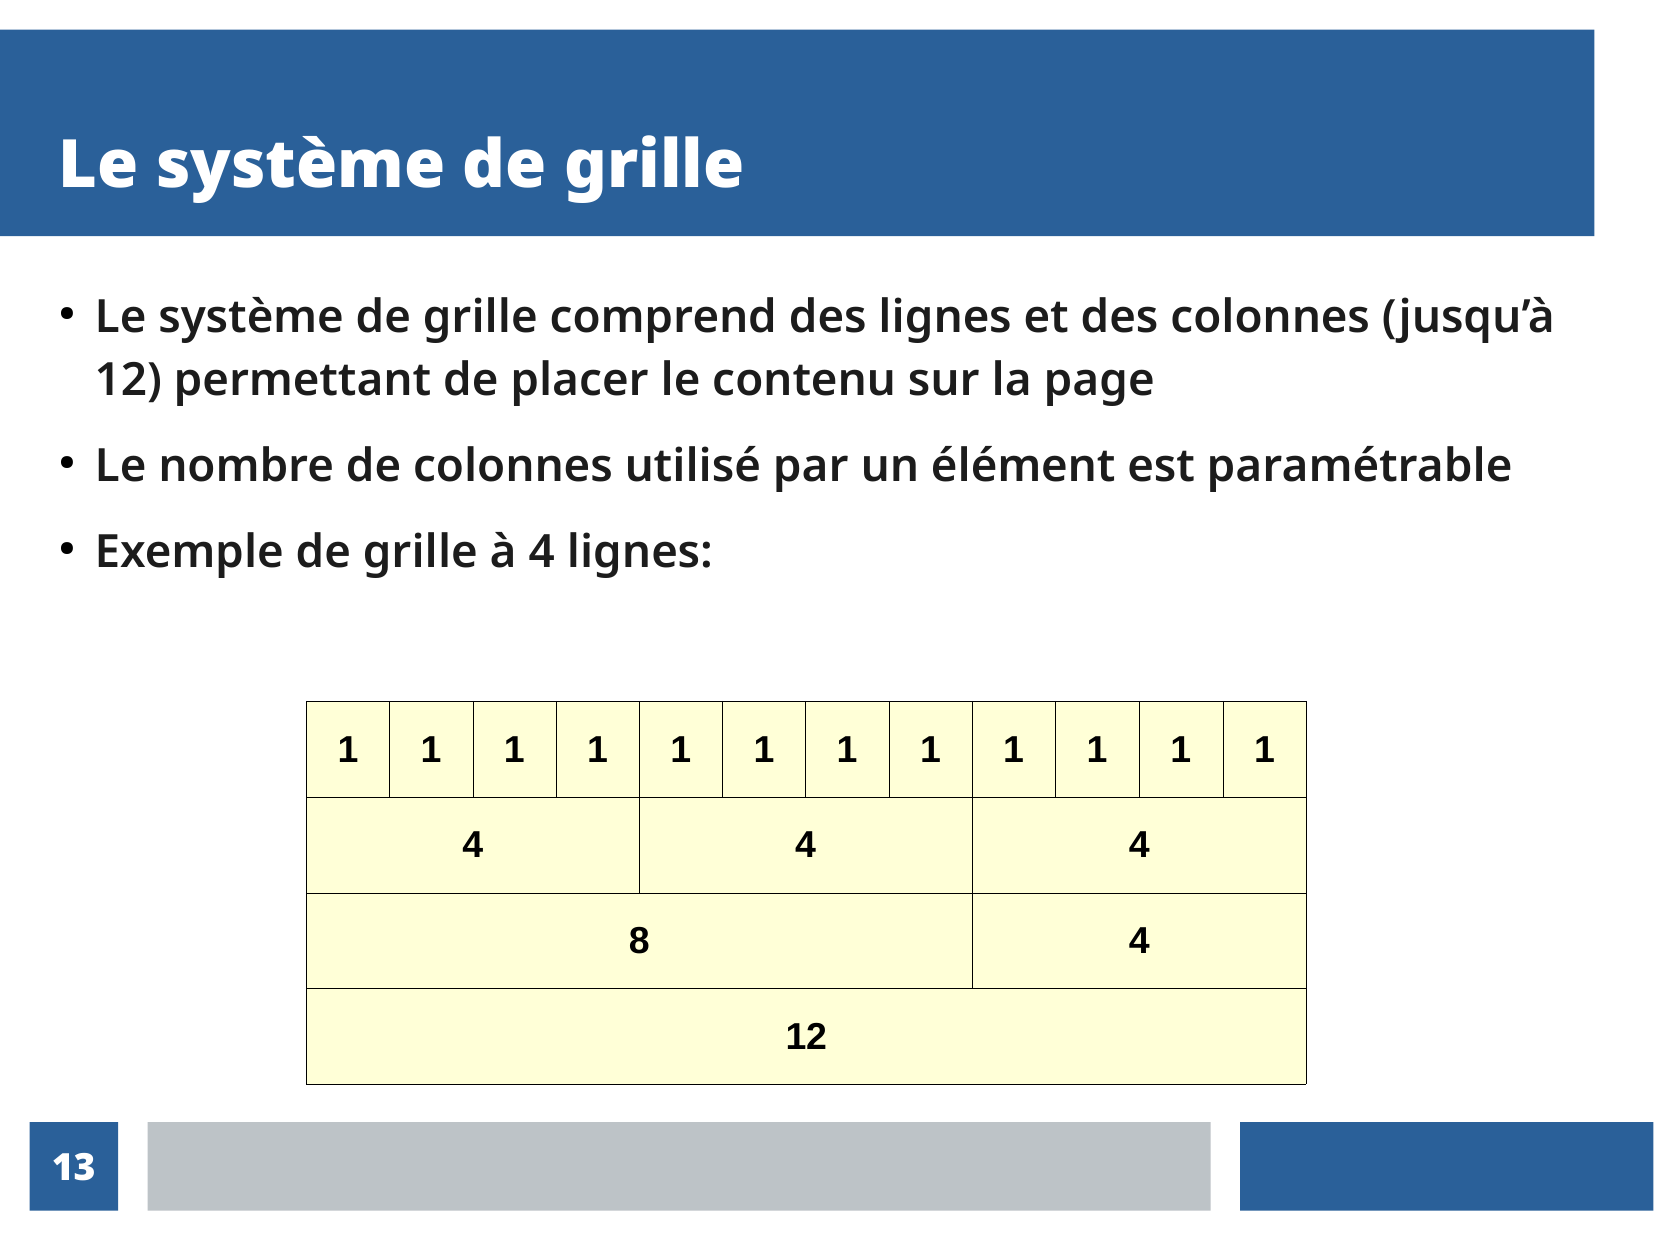

# Le système de grille
Le système de grille comprend des lignes et des colonnes (jusqu’à 12) permettant de placer le contenu sur la page
Le nombre de colonnes utilisé par un élément est paramétrable
Exemple de grille à 4 lignes:
| 1 | 1 | 1 | 1 | 1 | 1 | 1 | 1 | 1 | 1 | 1 | 1 |
| --- | --- | --- | --- | --- | --- | --- | --- | --- | --- | --- | --- |
| 4 | | | | 4 | | | | 4 | | | |
| 8 | | | | | | | | 4 | | | |
| 12 | | | | | | | | | | | |
13